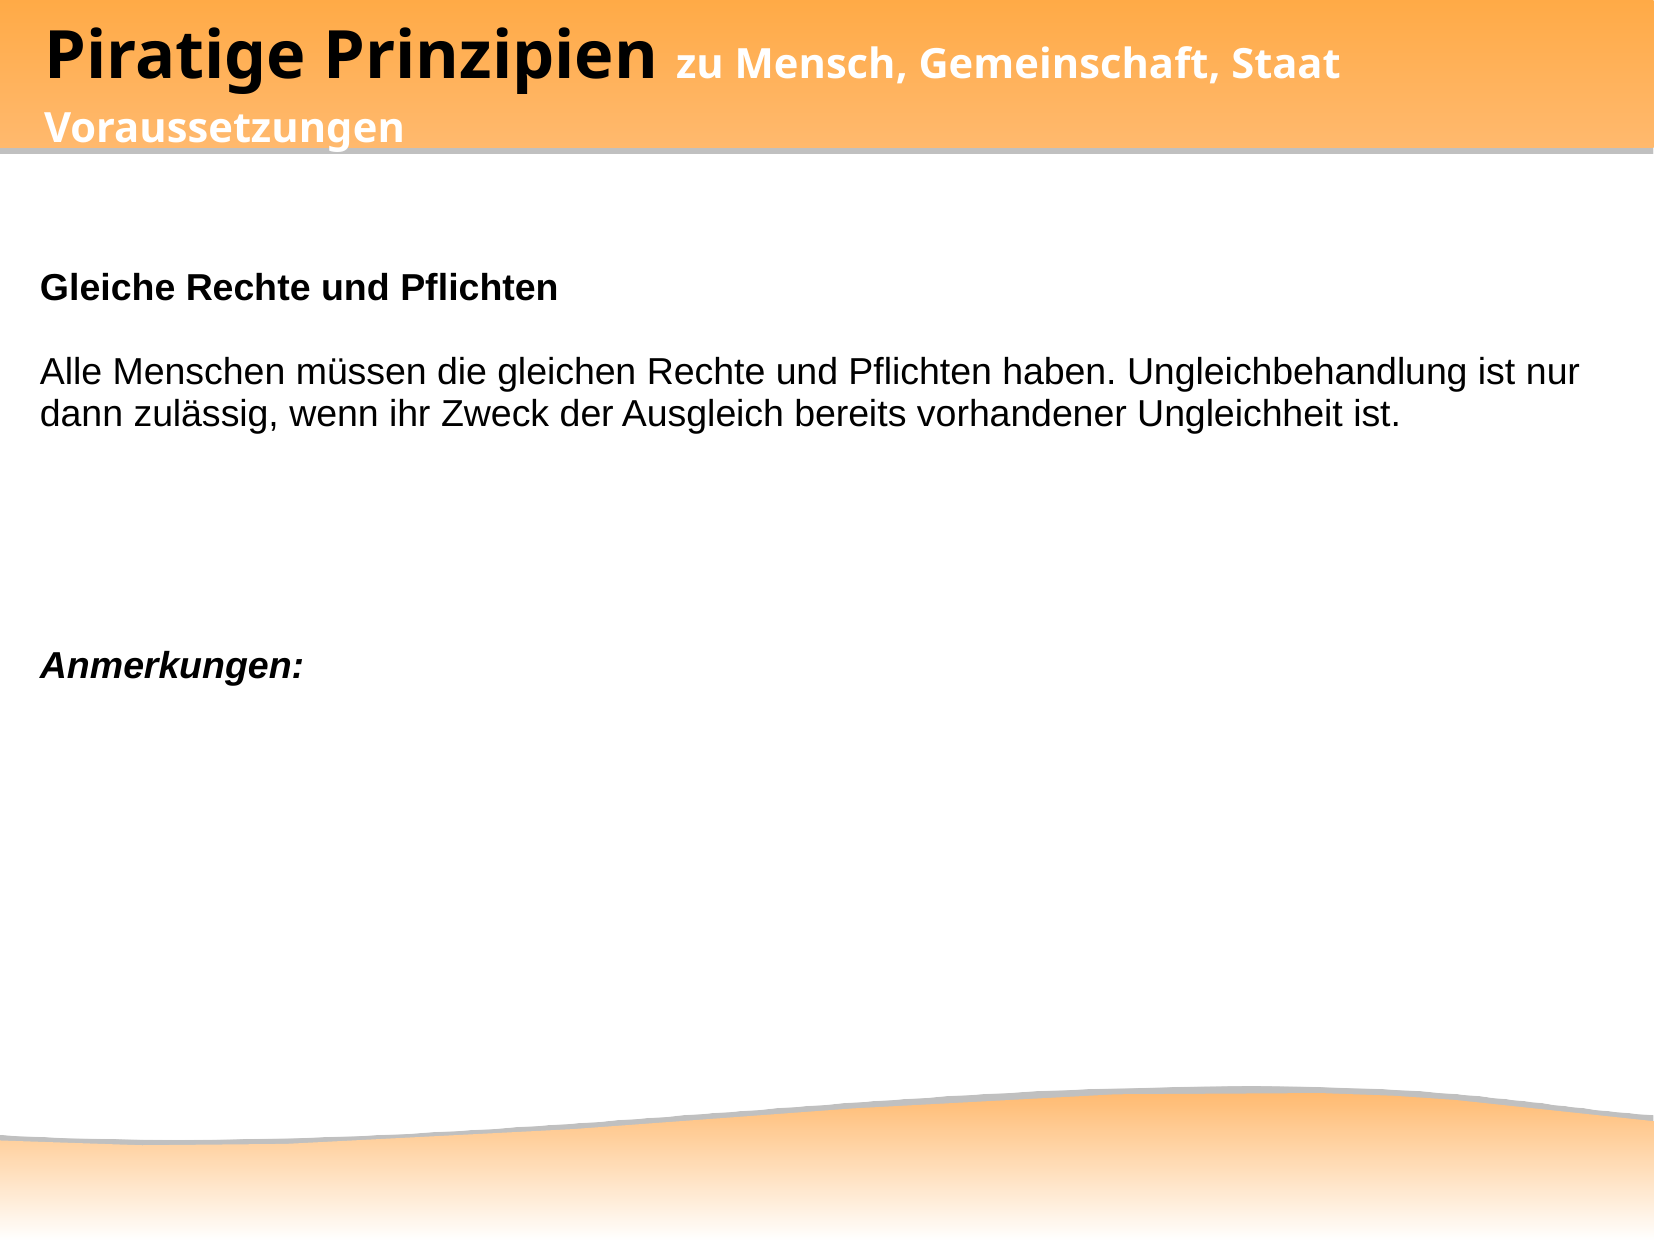

Piratige Prinzipien zu Mensch, Gemeinschaft, Staat
Voraussetzungen
Gleiche Rechte und Pflichten
Alle Menschen müssen die gleichen Rechte und Pflichten haben. Ungleichbehandlung ist nur dann zulässig, wenn ihr Zweck der Ausgleich bereits vorhandener Ungleichheit ist.
Anmerkungen: